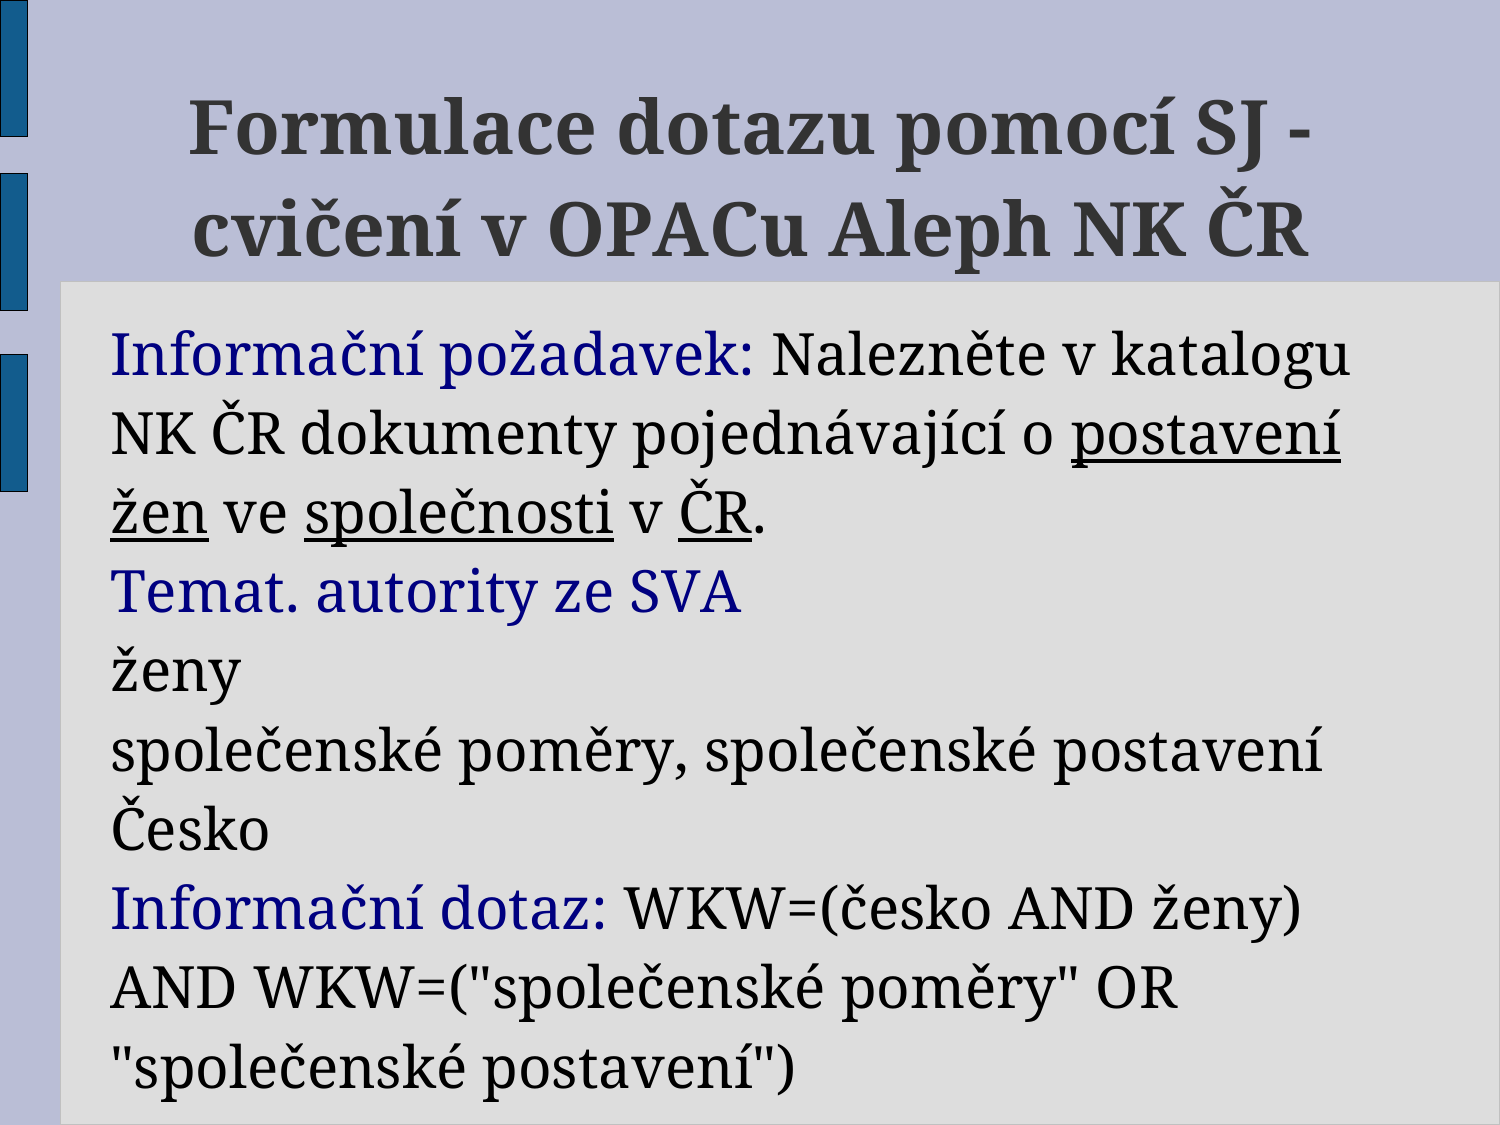

# Formulace dotazu pomocí SJ - cvičení v OPACu Aleph NK ČR
Informační požadavek: Nalezněte v katalogu NK ČR dokumenty pojednávající o postavení žen ve společnosti v ČR.
Temat. autority ze SVA
ženy
společenské poměry, společenské postavení
Česko
Informační dotaz: WKW=(česko AND ženy) AND WKW=("společenské poměry" OR "společenské postavení")